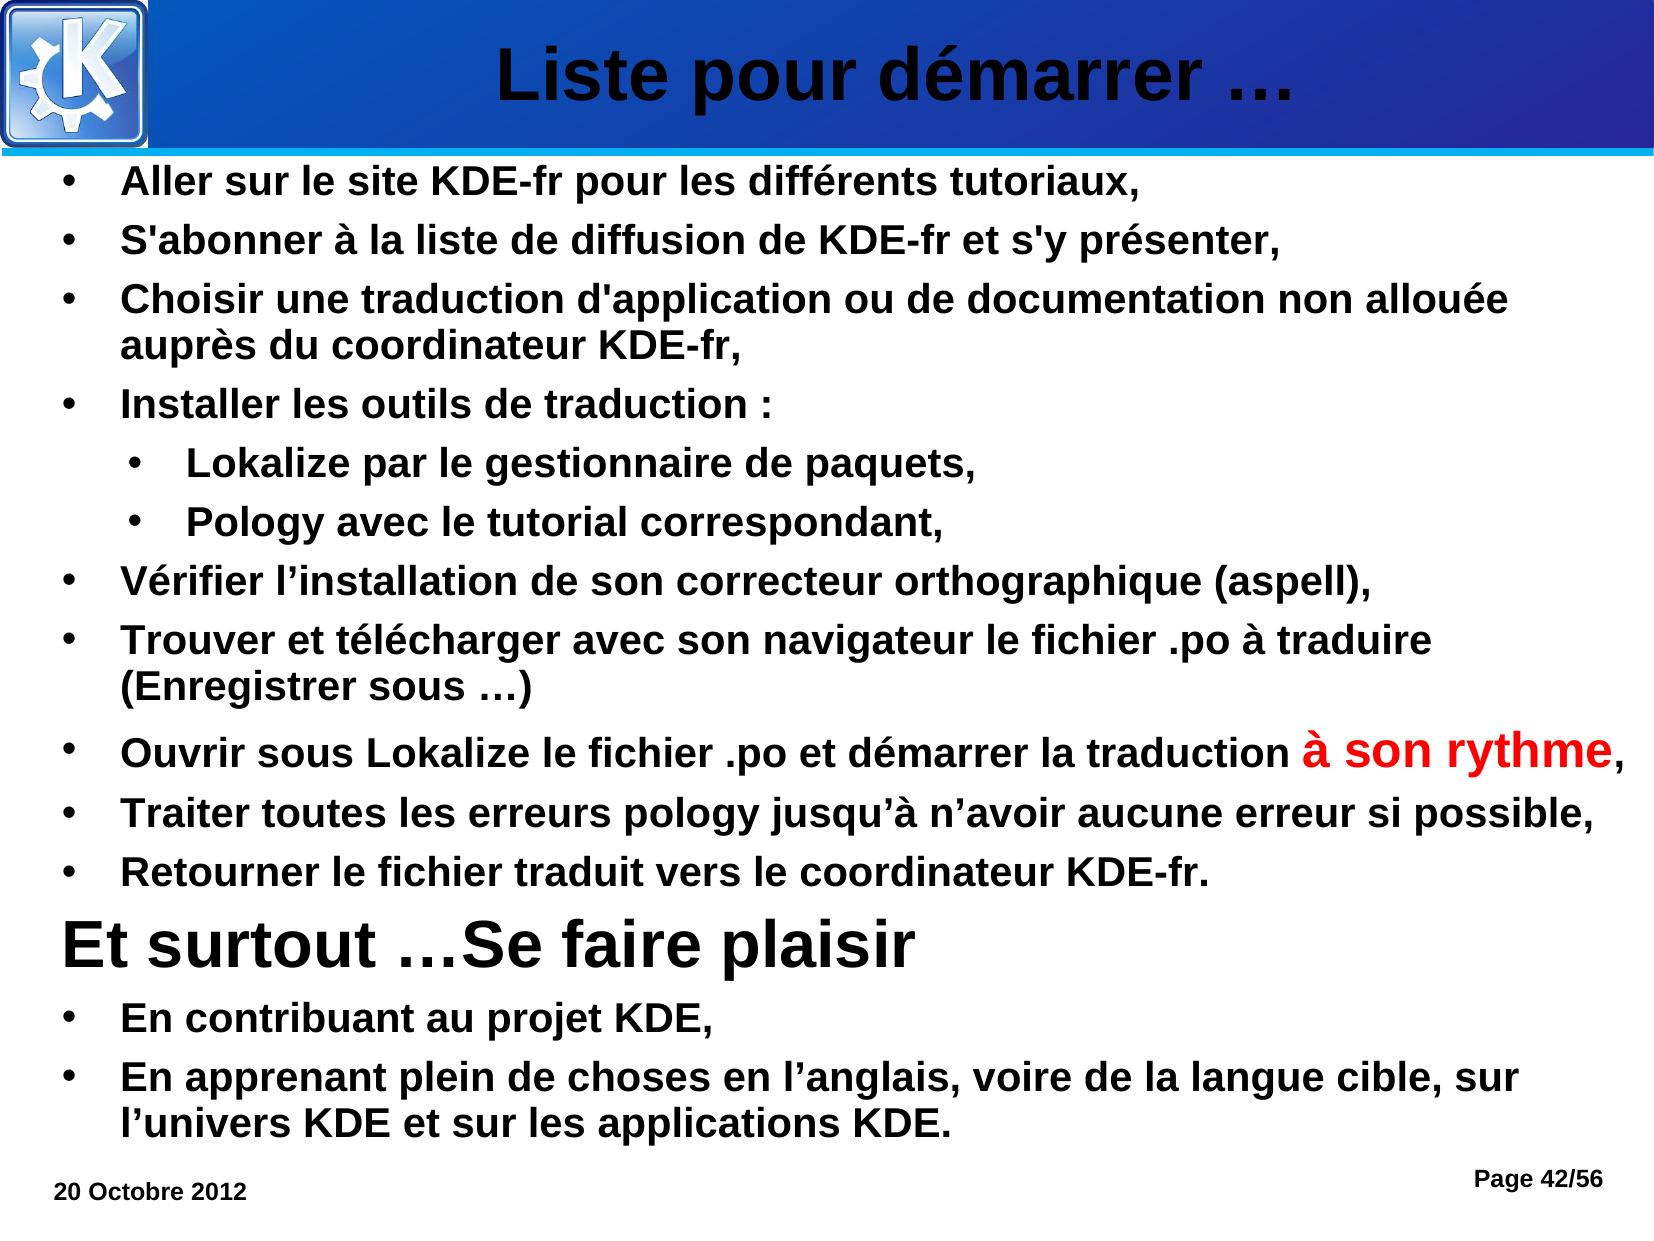

Liste pour démarrer …
Aller sur le site KDE-fr pour les différents tutoriaux,
S'abonner à la liste de diffusion de KDE-fr et s'y présenter,
Choisir une traduction d'application ou de documentation non allouée auprès du coordinateur KDE-fr,
Installer les outils de traduction :
Lokalize par le gestionnaire de paquets,
Pology avec le tutorial correspondant,
Vérifier l’installation de son correcteur orthographique (aspell),
Trouver et télécharger avec son navigateur le fichier .po à traduire (Enregistrer sous …)
Ouvrir sous Lokalize le fichier .po et démarrer la traduction à son rythme,
Traiter toutes les erreurs pology jusqu’à n’avoir aucune erreur si possible,
Retourner le fichier traduit vers le coordinateur KDE-fr.
Et surtout …Se faire plaisir
En contribuant au projet KDE,
En apprenant plein de choses en l’anglais, voire de la langue cible, sur l’univers KDE et sur les applications KDE.